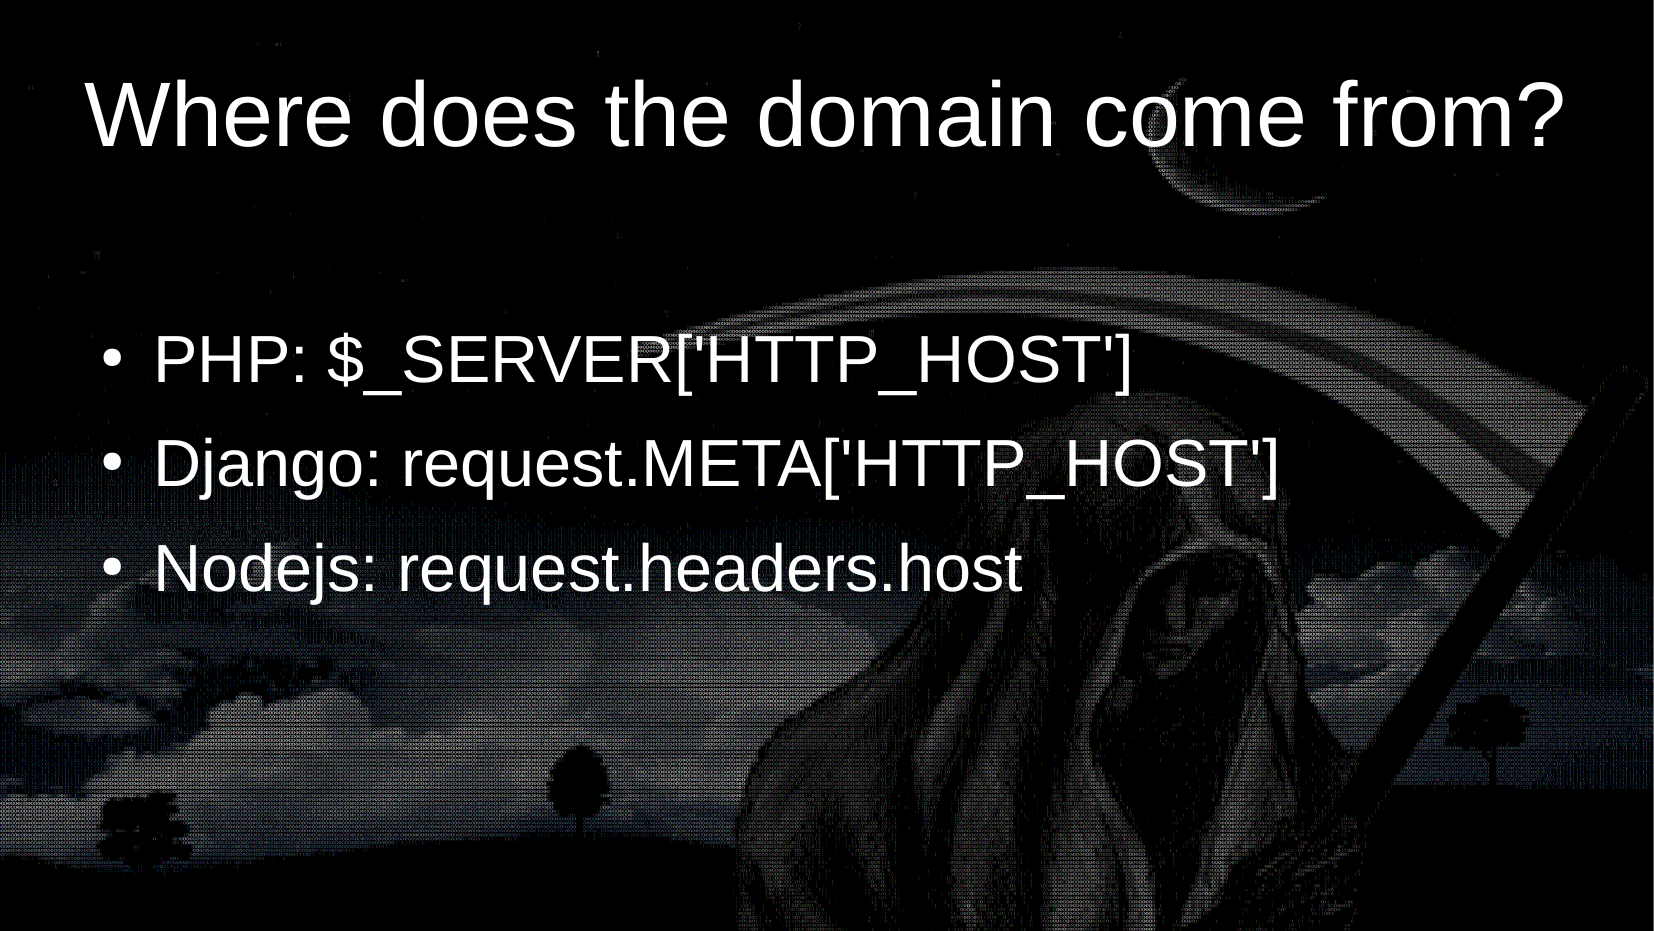

# Where does the domain come from?
PHP: $_SERVER['HTTP_HOST']
Django: request.META['HTTP_HOST']
Nodejs: request.headers.host